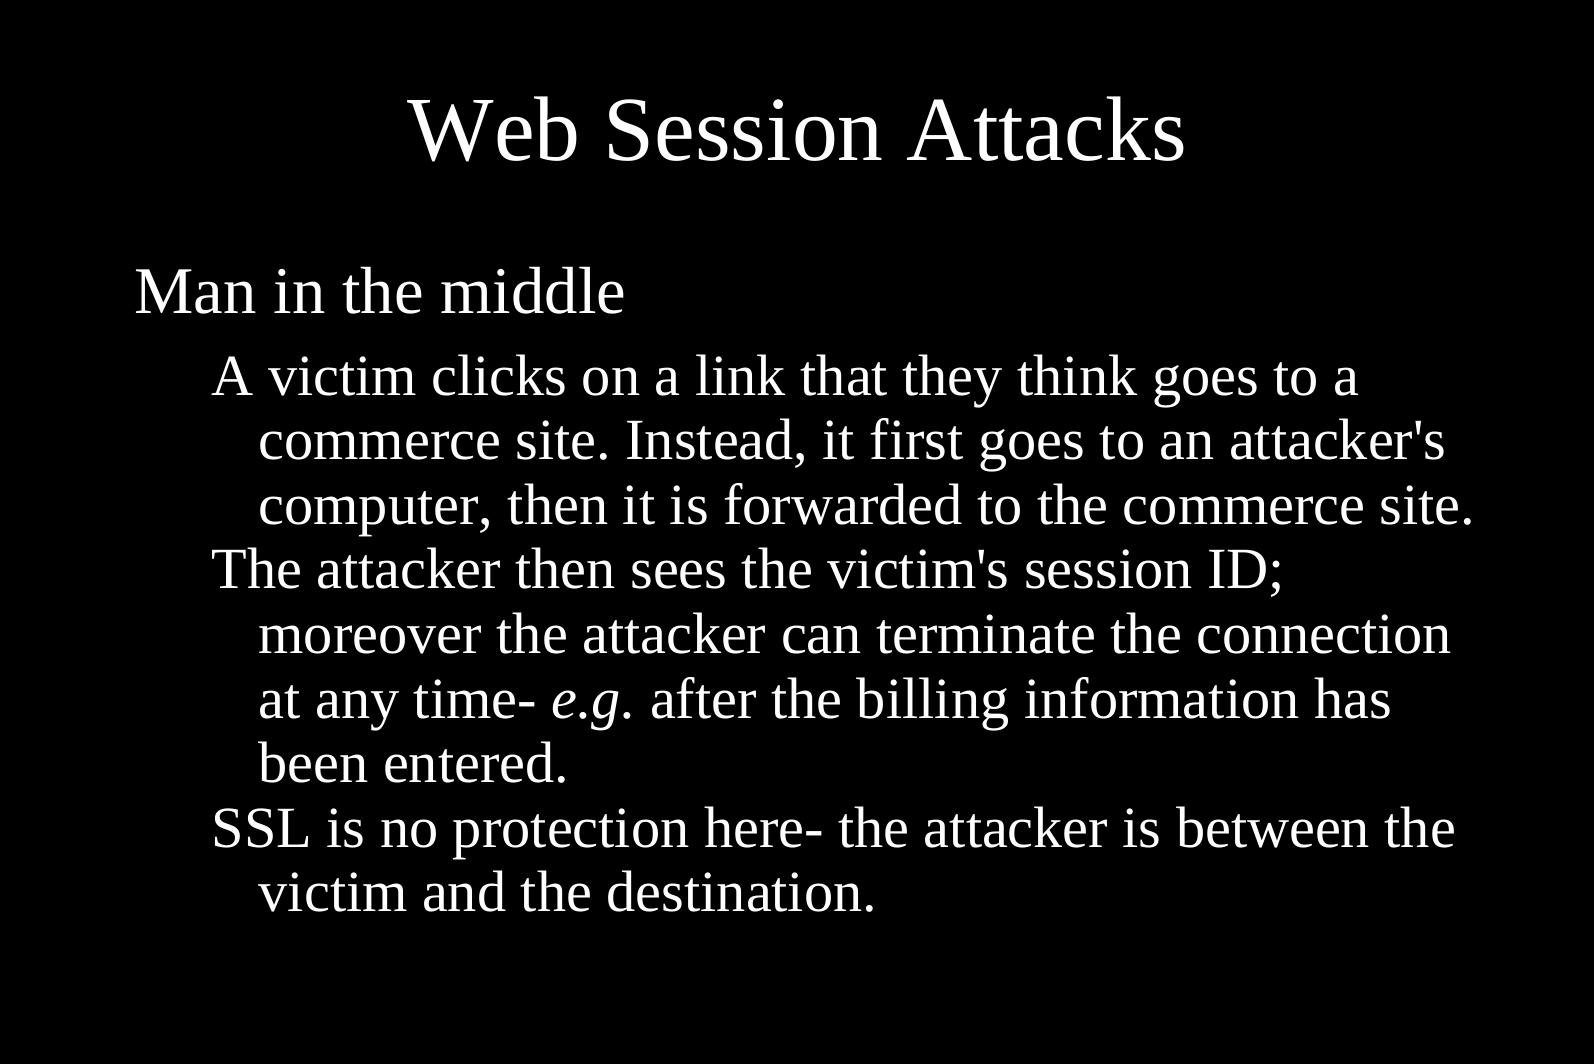

# Web Session Attacks
Man in the middle
A victim clicks on a link that they think goes to a commerce site. Instead, it first goes to an attacker's computer, then it is forwarded to the commerce site.
The attacker then sees the victim's session ID; moreover the attacker can terminate the connection at any time- e.g. after the billing information has been entered.
SSL is no protection here- the attacker is between the victim and the destination.